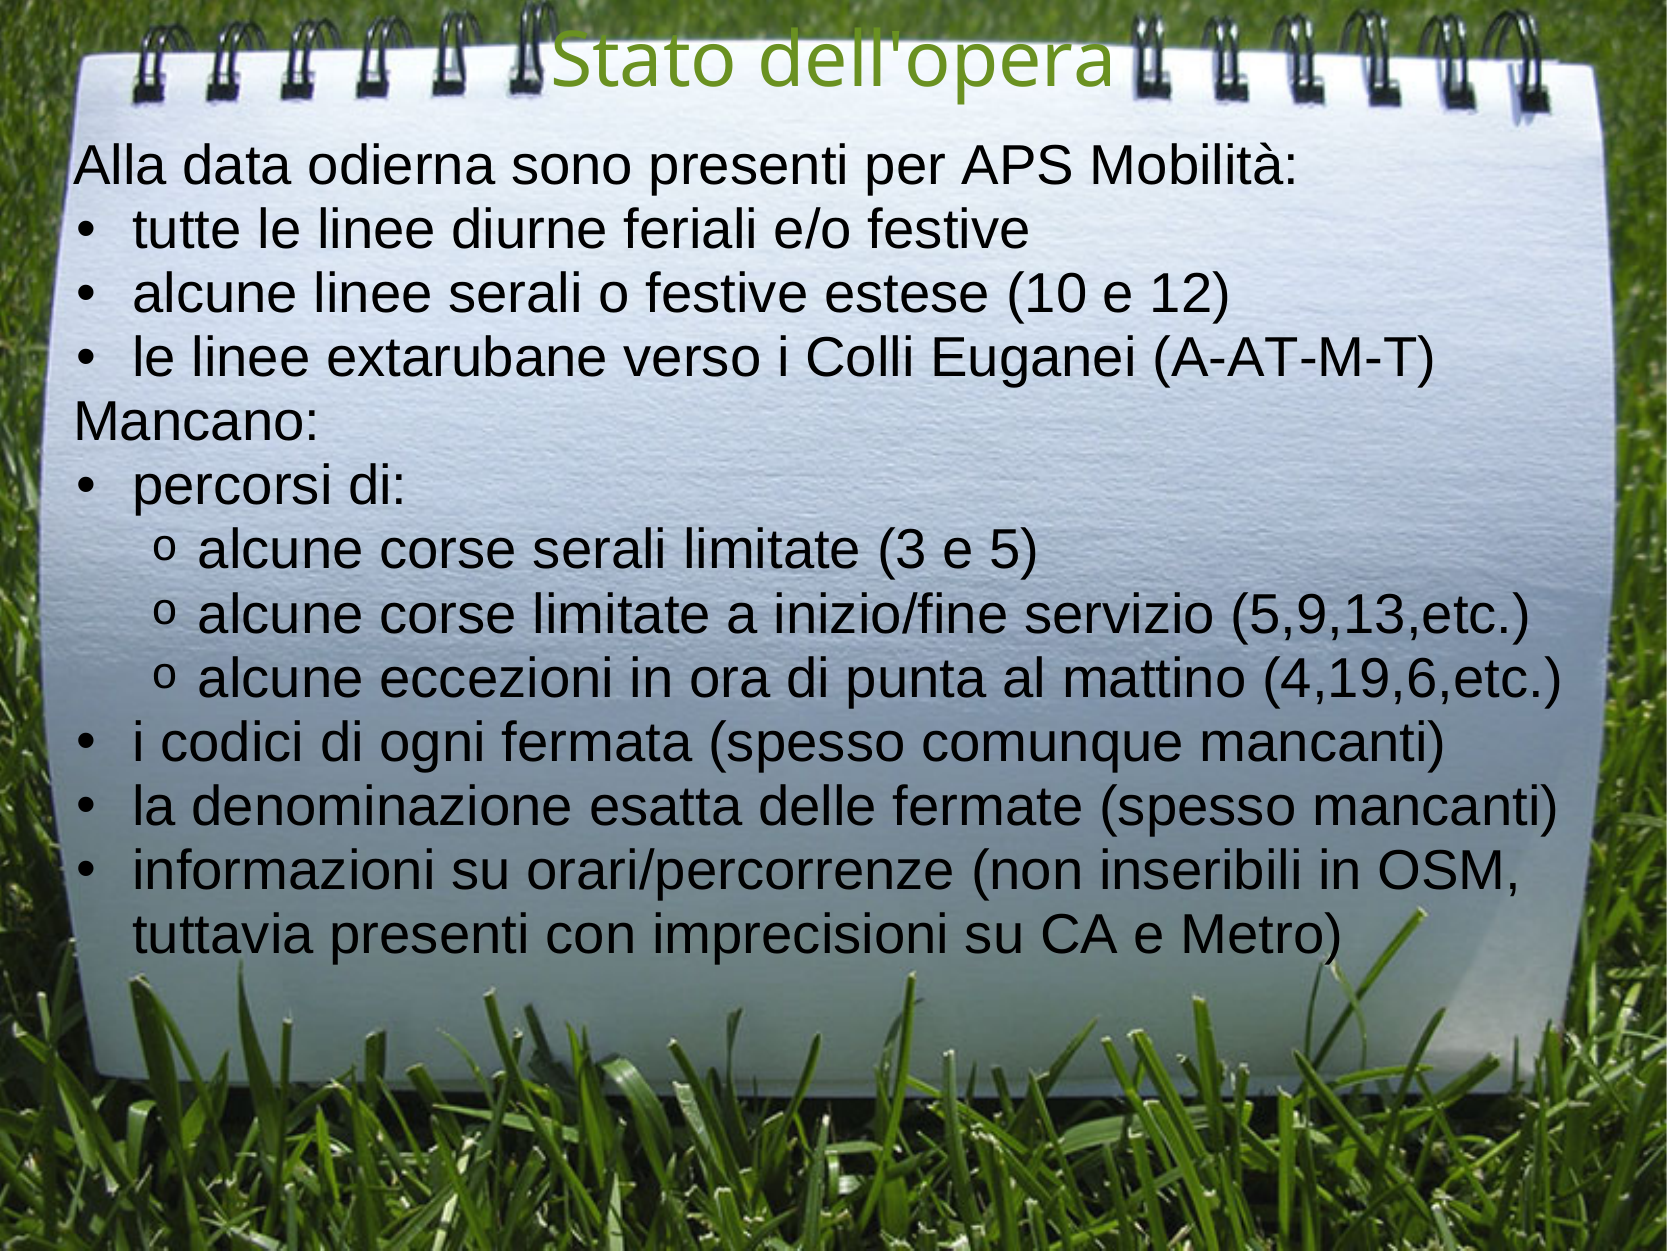

# Stato dell'opera
 Alla data odierna sono presenti per APS Mobilità:
tutte le linee diurne feriali e/o festive
alcune linee serali o festive estese (10 e 12)
le linee extarubane verso i Colli Euganei (A-AT-M-T)
 Mancano:
percorsi di:
alcune corse serali limitate (3 e 5)
alcune corse limitate a inizio/fine servizio (5,9,13,etc.)
alcune eccezioni in ora di punta al mattino (4,19,6,etc.)
i codici di ogni fermata (spesso comunque mancanti)
la denominazione esatta delle fermate (spesso mancanti)
informazioni su orari/percorrenze (non inseribili in OSM, tuttavia presenti con imprecisioni su CA e Metro)